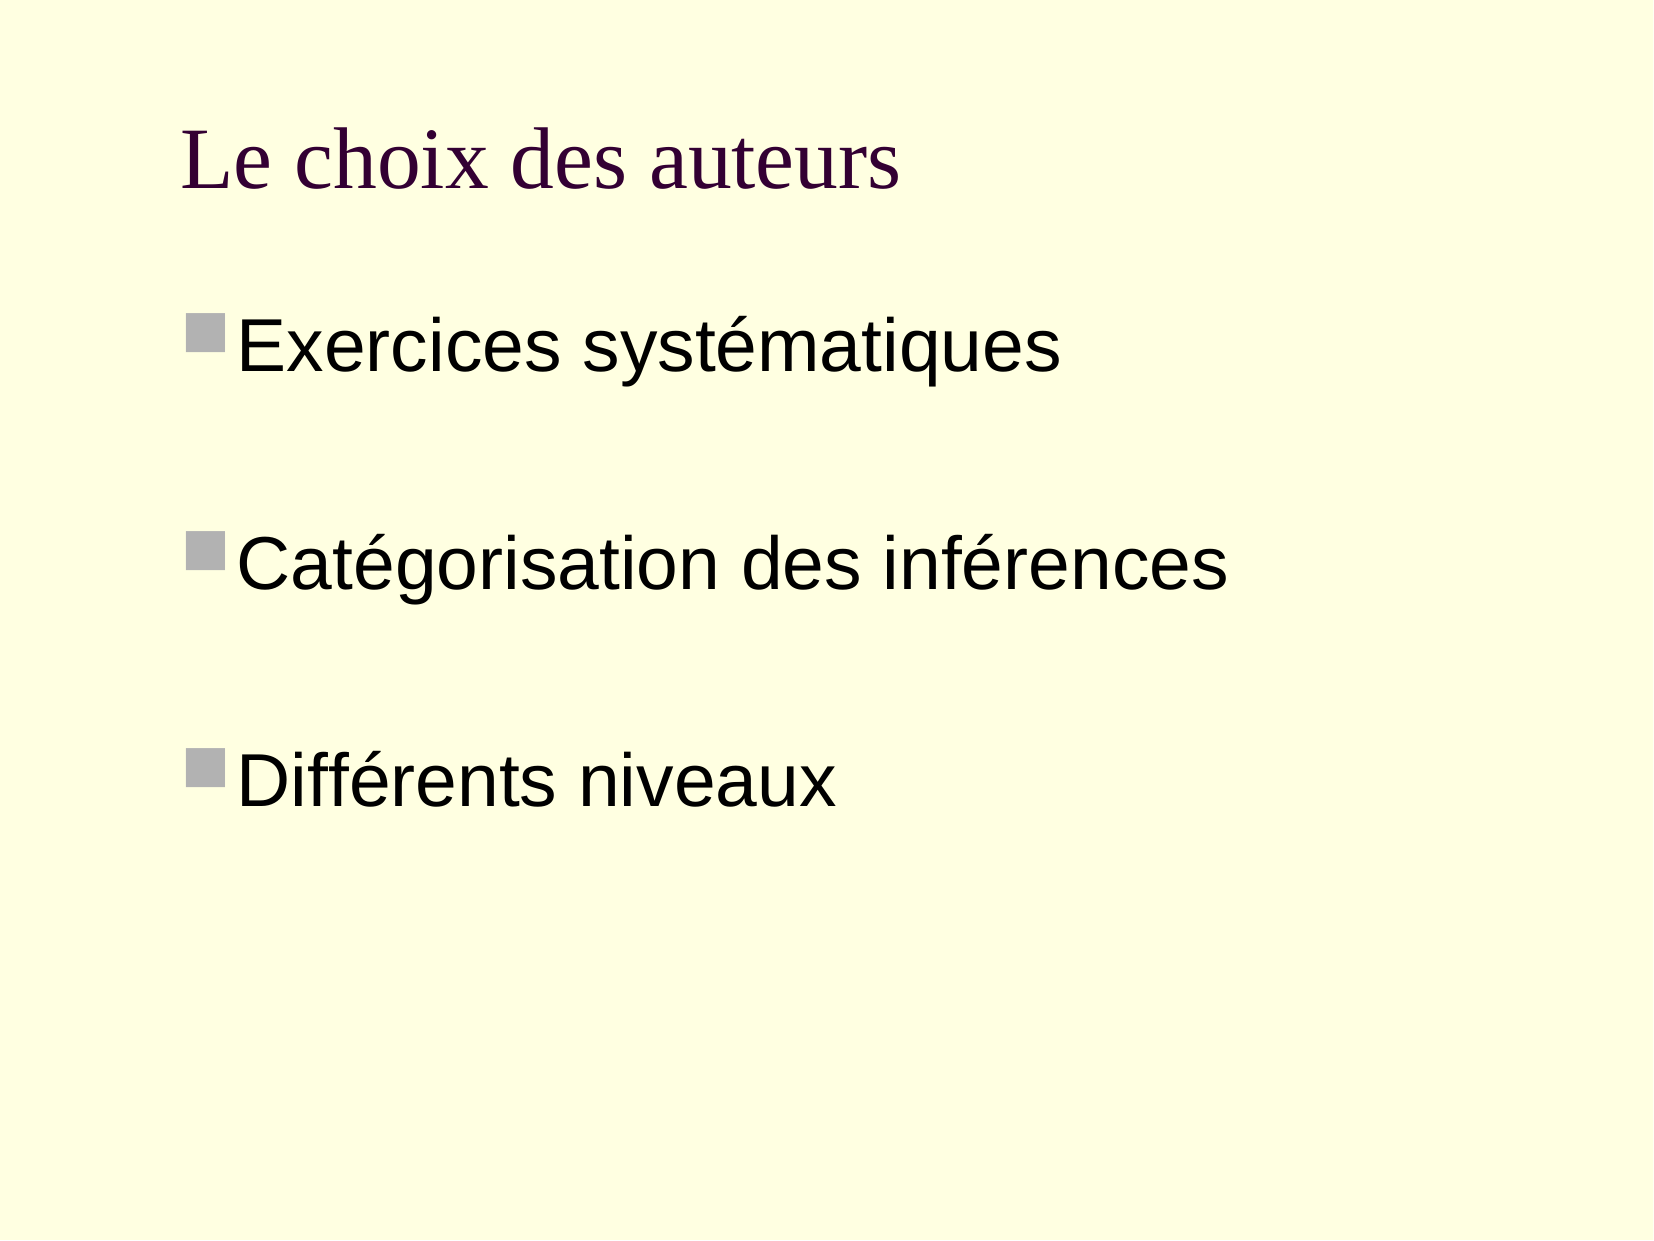

# Le choix des auteurs
Exercices systématiques
Catégorisation des inférences
Différents niveaux